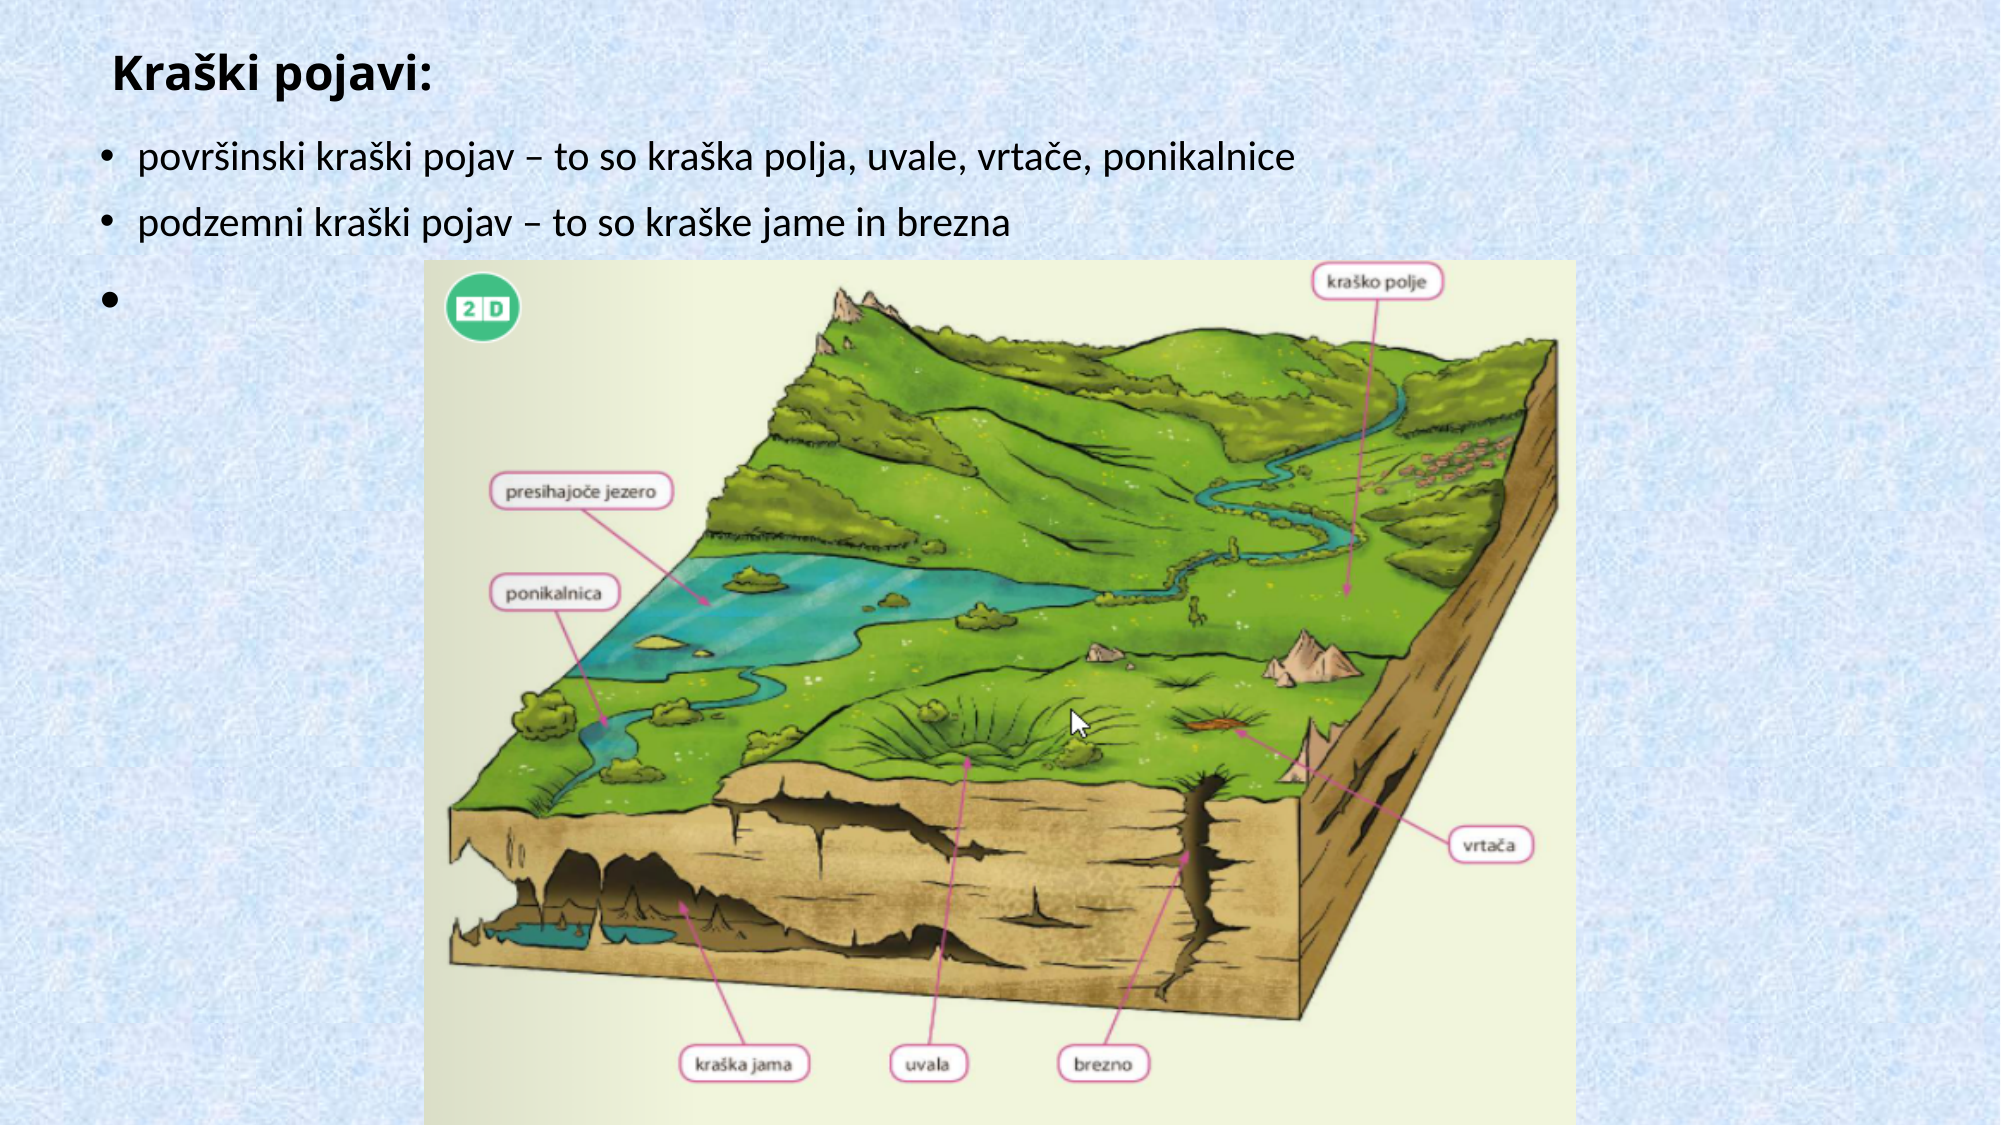

# Kraški pojavi:
površinski kraški pojav – to so kraška polja, uvale, vrtače, ponikalnice
podzemni kraški pojav – to so kraške jame in brezna